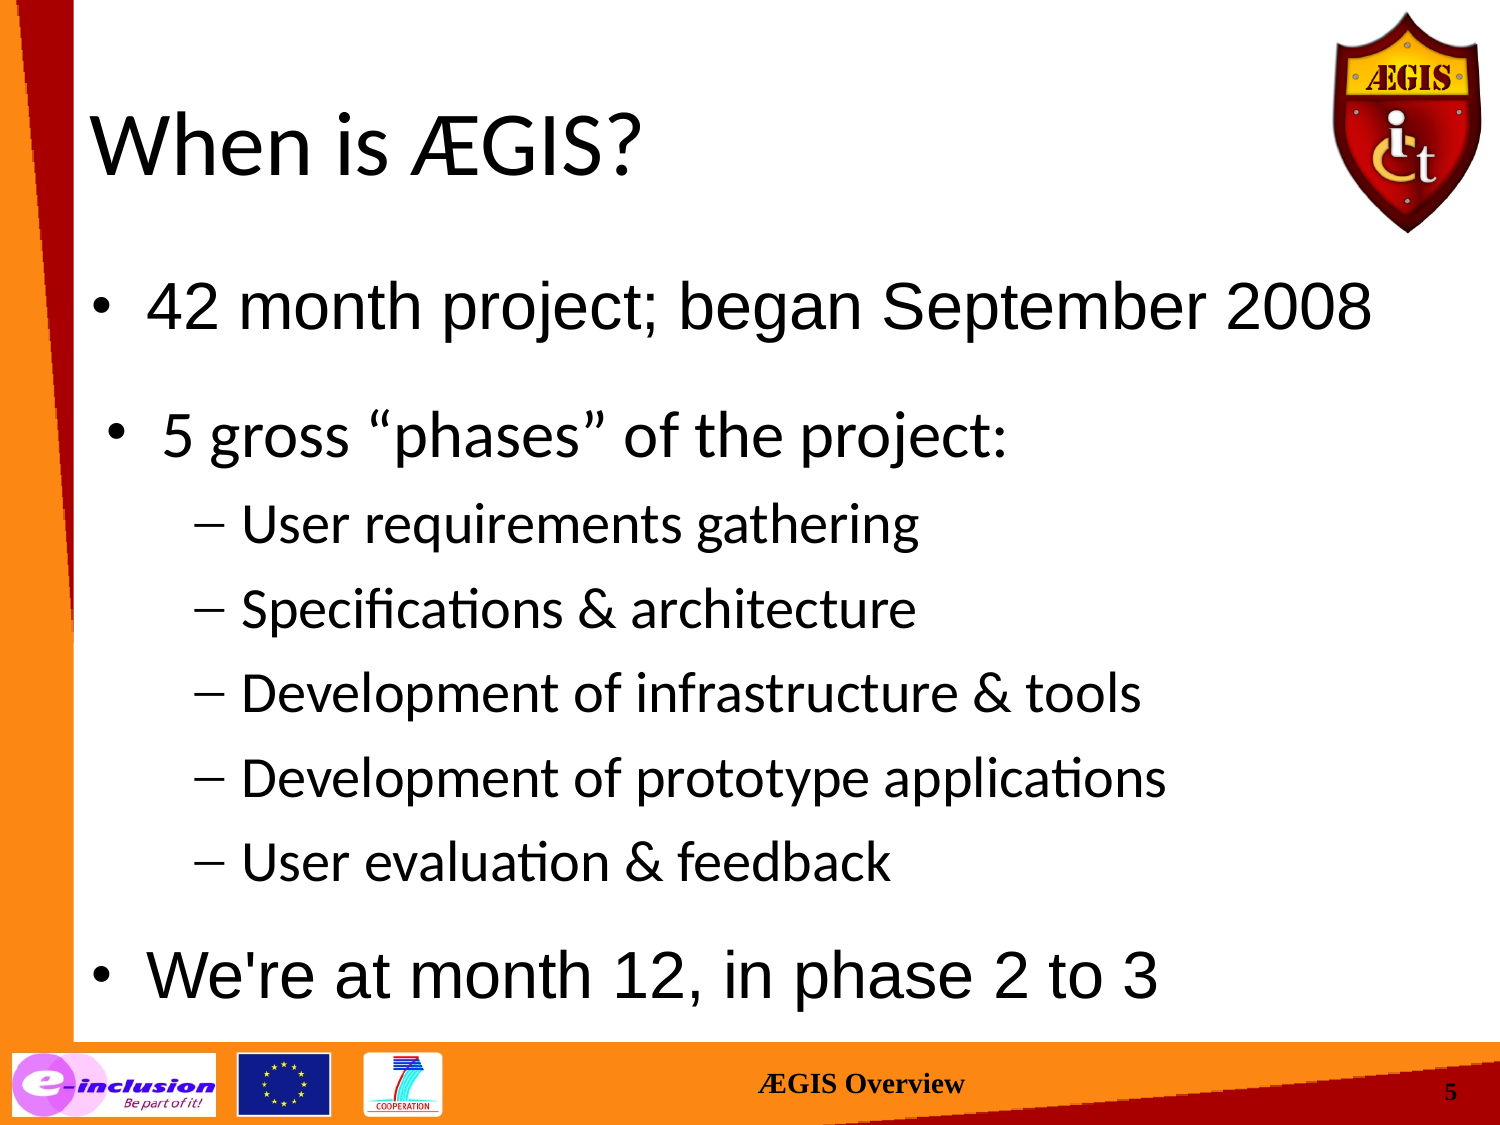

When is ÆGIS?
# 42 month project; began September 2008
5 gross “phases” of the project:
User requirements gathering
Specifications & architecture
Development of infrastructure & tools
Development of prototype applications
User evaluation & feedback
We're at month 12, in phase 2 to 3
5